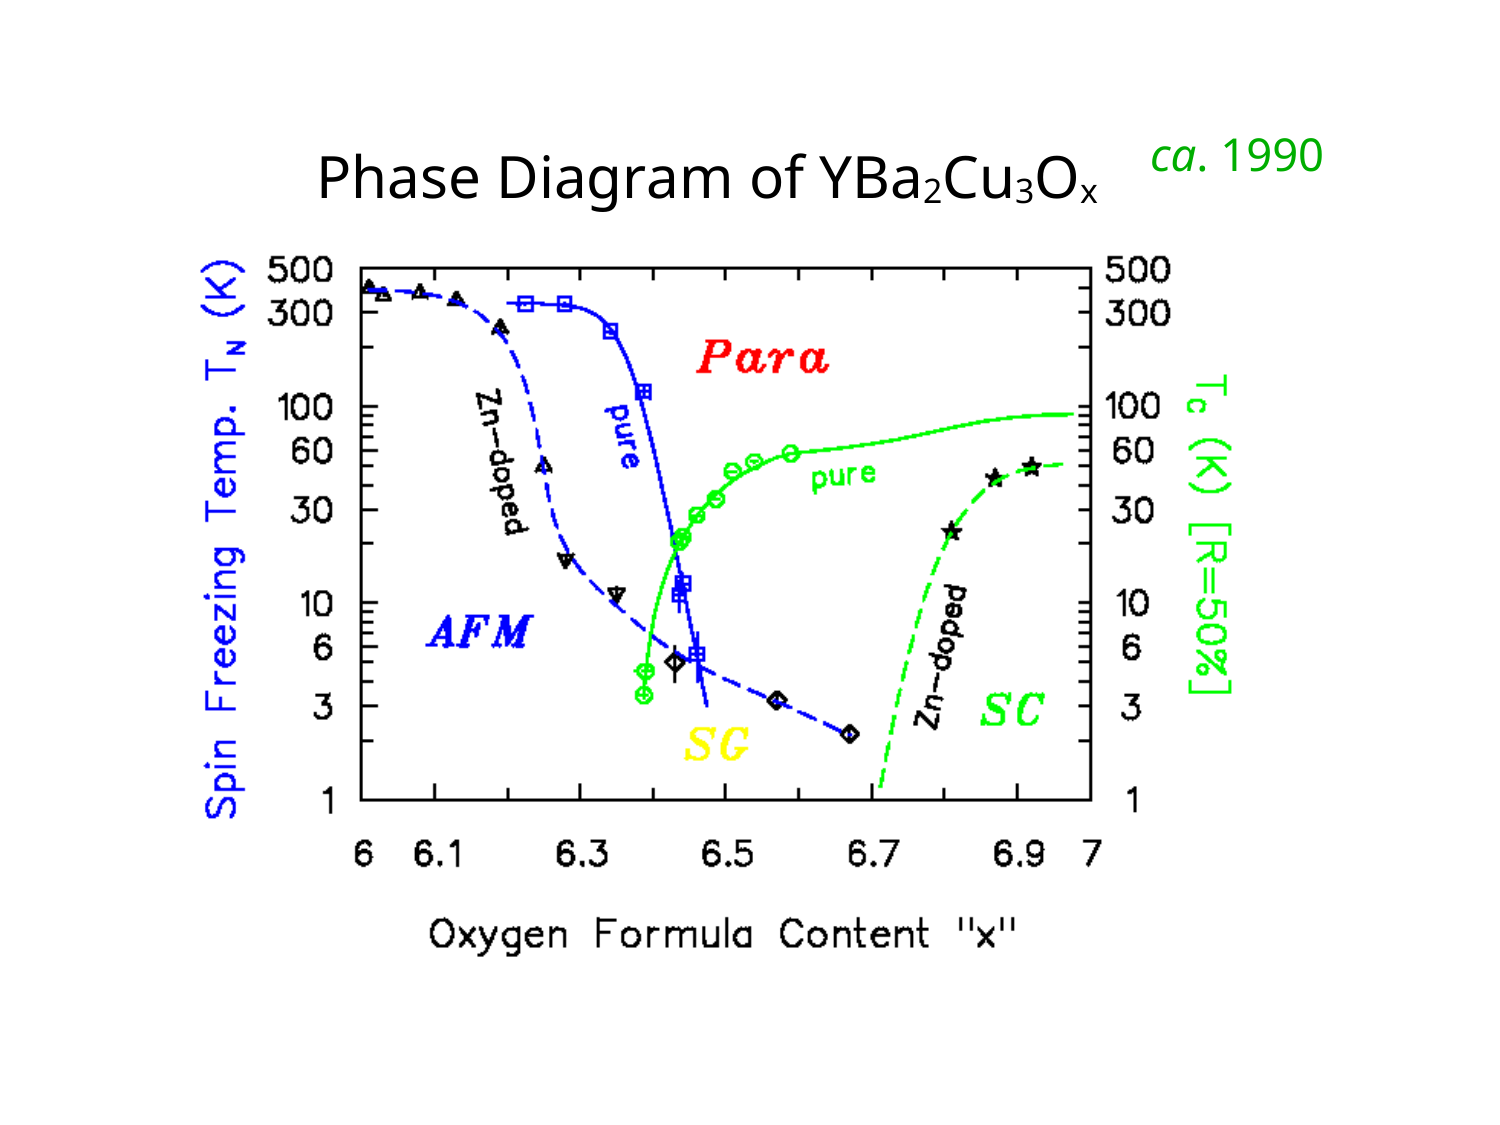

# Phase Diagram of YBa2Cu3Ox ca. 1990